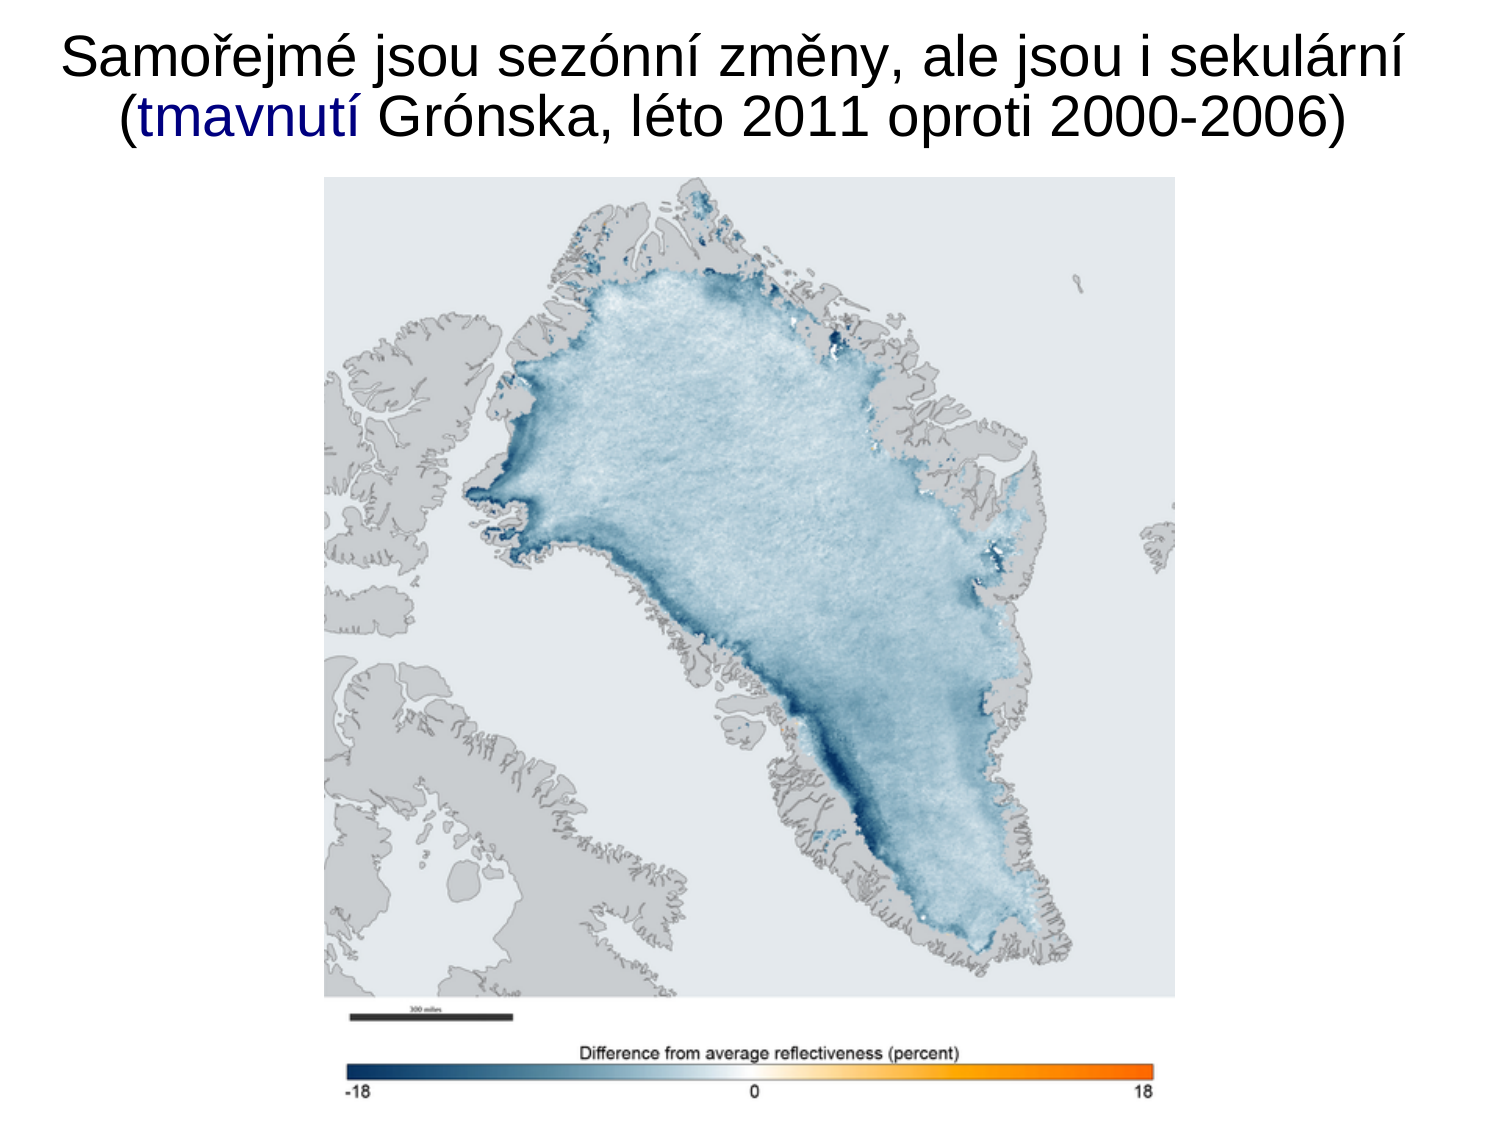

# Samořejmé jsou sezónní změny, ale jsou i sekulární (tmavnutí Grónska, léto 2011 oproti 2000-2006)